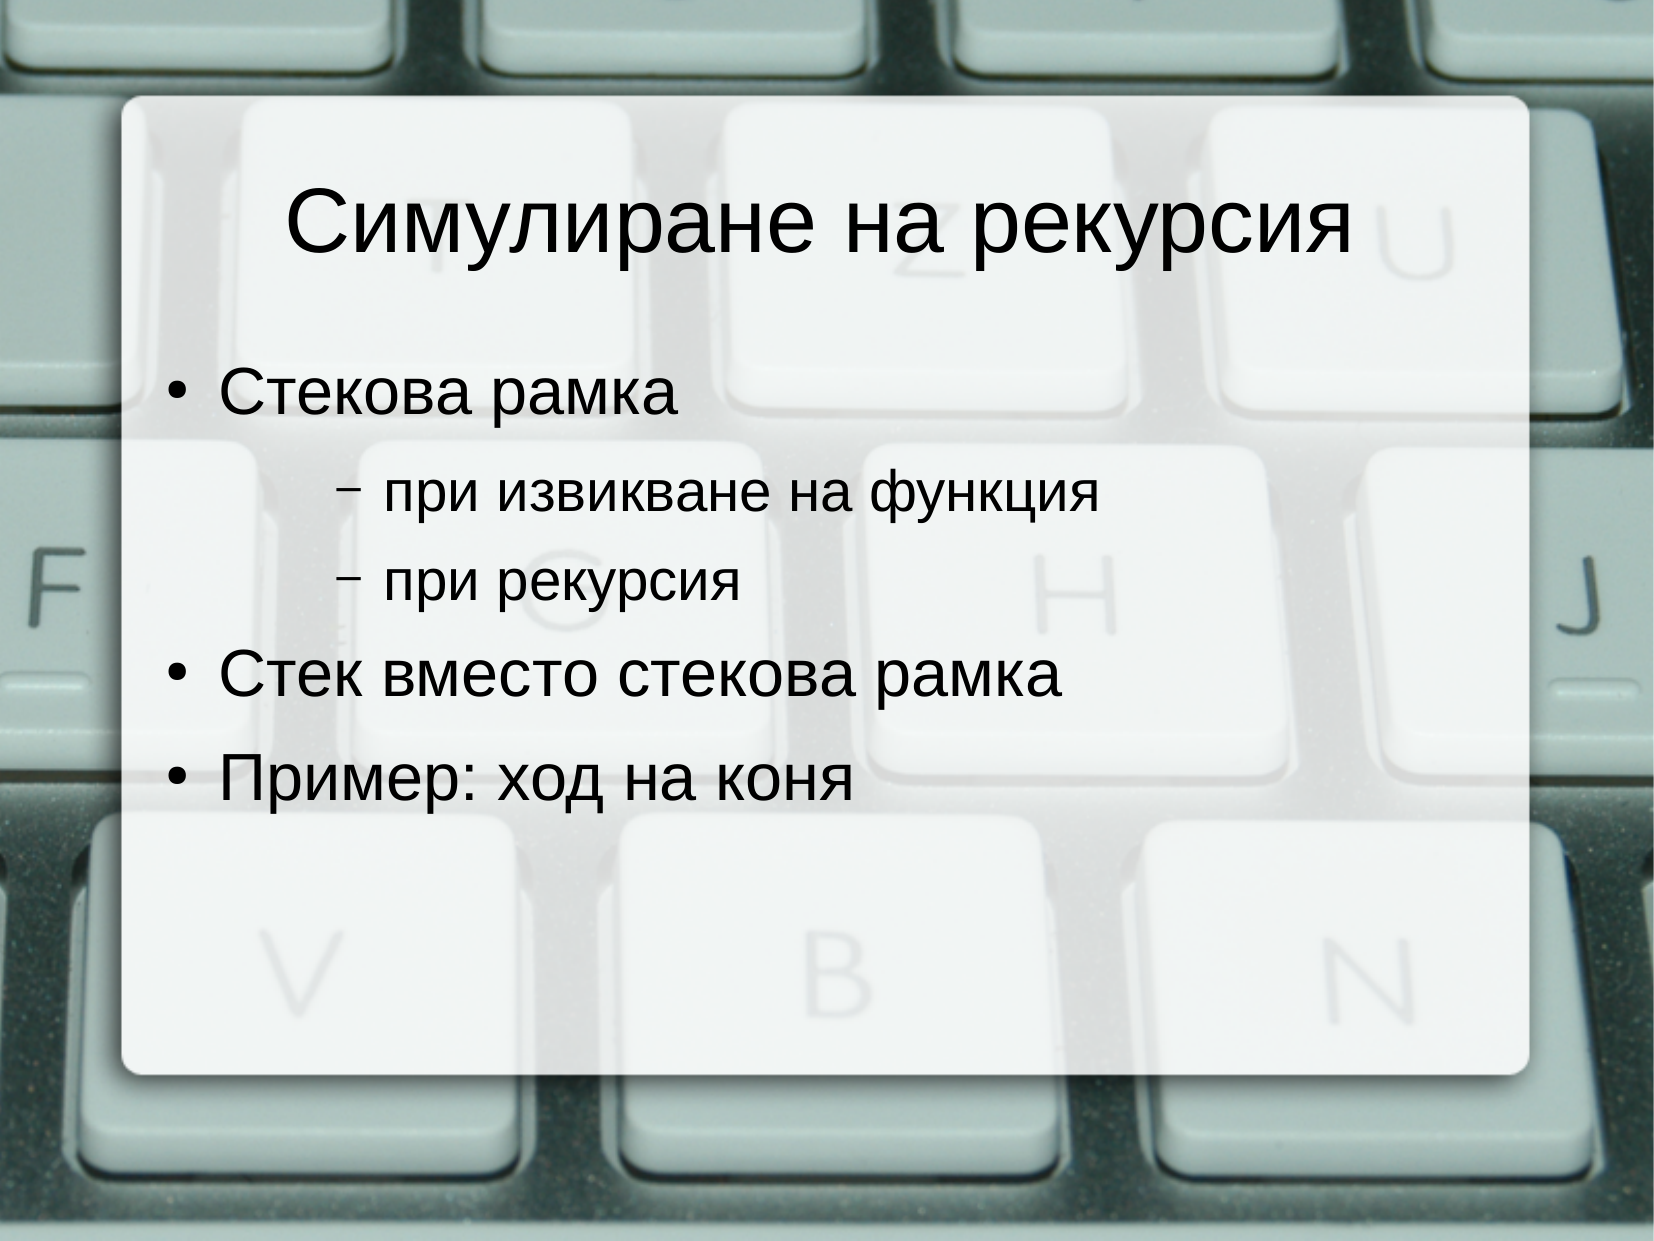

# Симулиране на рекурсия
Стекова рамка
при извикване на функция
при рекурсия
Стек вместо стекова рамка
Пример: ход на коня